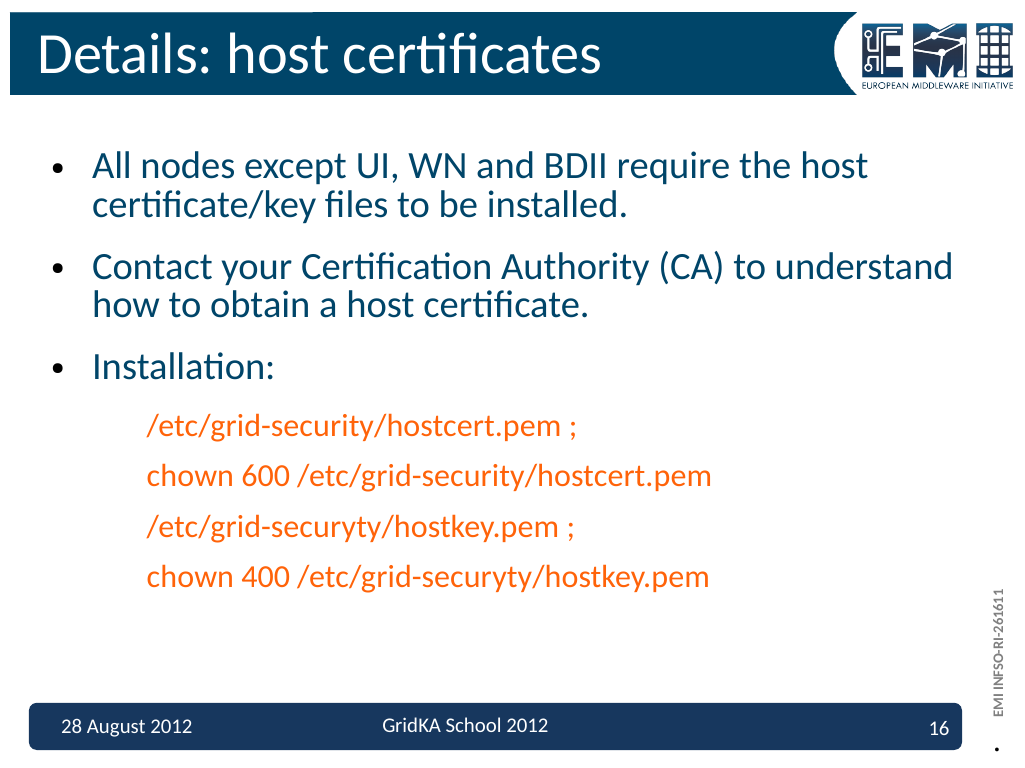

# Details: host certificates
All nodes except UI, WN and BDII require the host certificate/key files to be installed.
Contact your Certification Authority (CA) to understand how to obtain a host certificate.
Installation:
/etc/grid-security/hostcert.pem ;
chown 600 /etc/grid-security/hostcert.pem
/etc/grid-securyty/hostkey.pem ;
chown 400 /etc/grid-securyty/hostkey.pem
GridKA School 2012
16